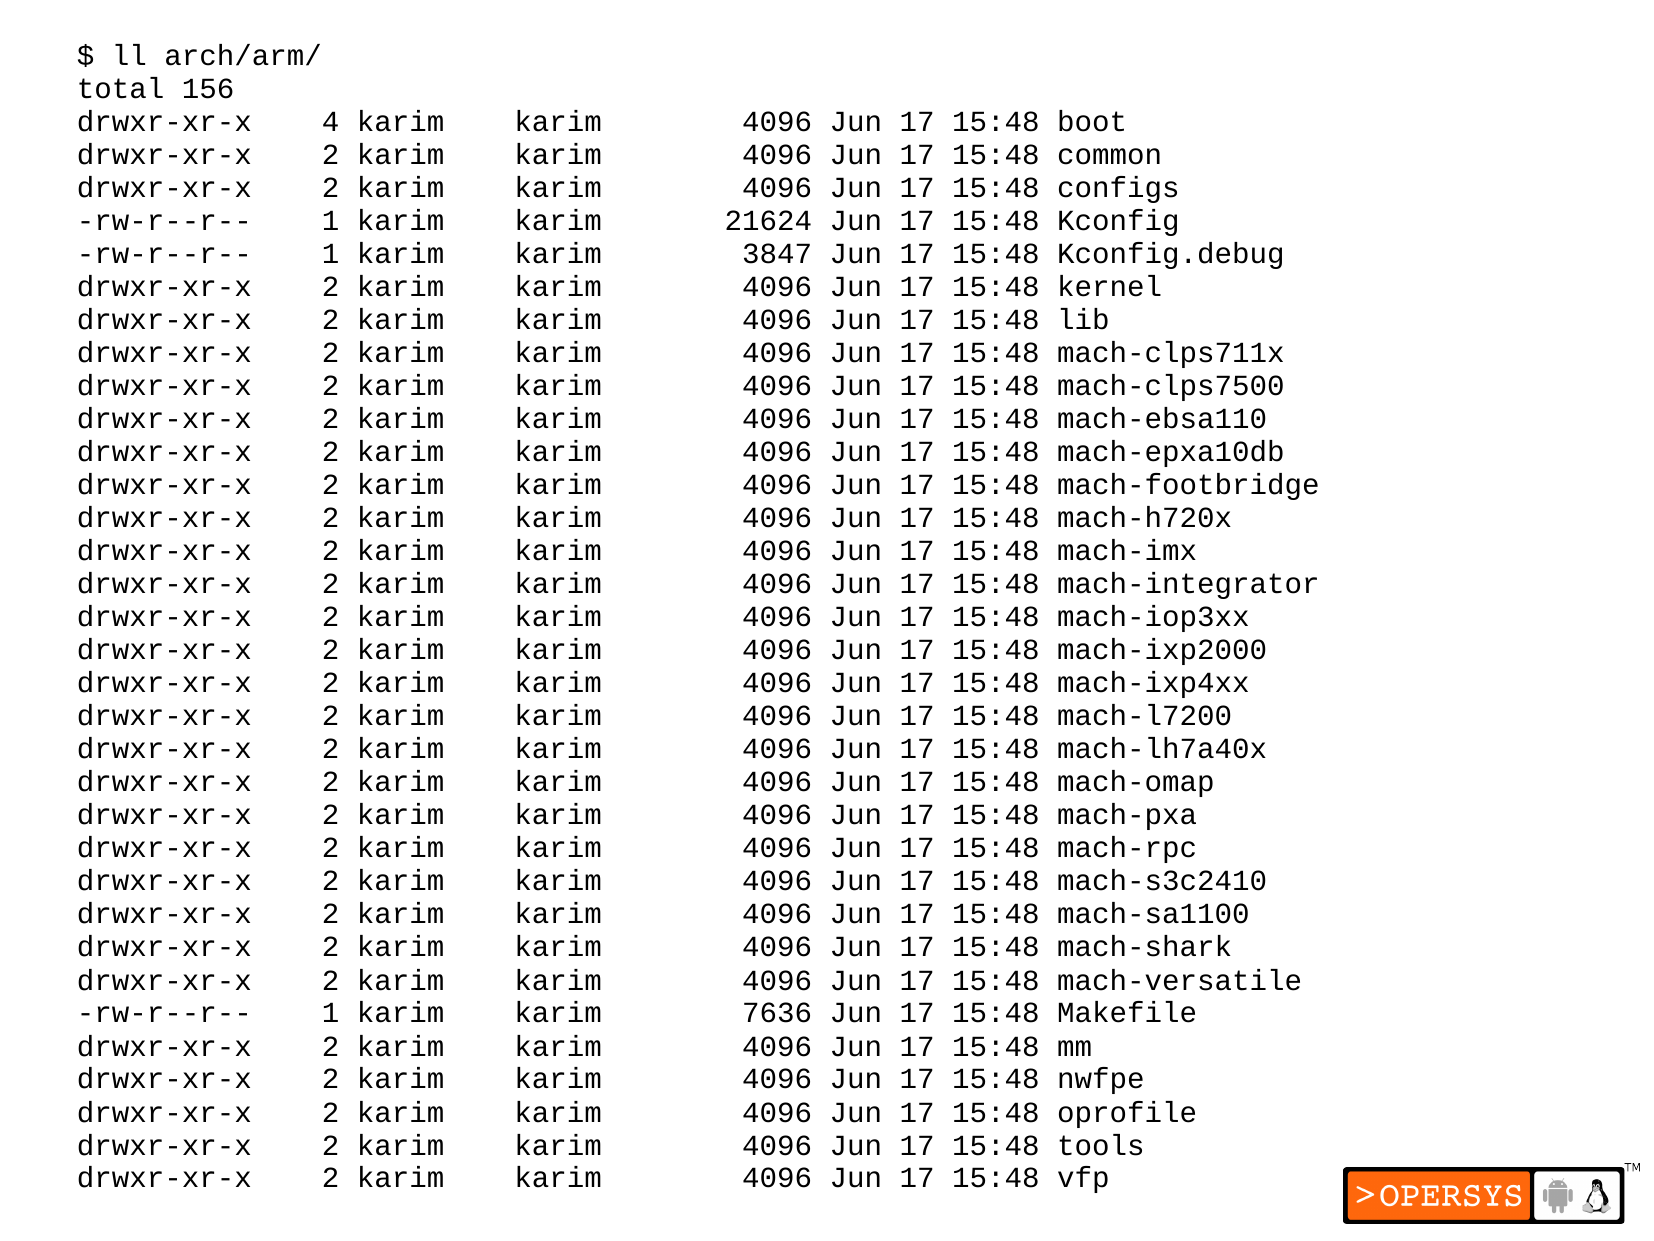

# $ ll arch/arm/
total 156
drwxr-xr-x 4 karim karim 4096 Jun 17 15:48 boot
drwxr-xr-x 2 karim karim 4096 Jun 17 15:48 common
drwxr-xr-x 2 karim karim 4096 Jun 17 15:48 configs
-rw-r--r-- 1 karim karim 21624 Jun 17 15:48 Kconfig
-rw-r--r-- 1 karim karim 3847 Jun 17 15:48 Kconfig.debug
drwxr-xr-x 2 karim karim 4096 Jun 17 15:48 kernel
drwxr-xr-x 2 karim karim 4096 Jun 17 15:48 lib
drwxr-xr-x 2 karim karim 4096 Jun 17 15:48 mach-clps711x
drwxr-xr-x 2 karim karim 4096 Jun 17 15:48 mach-clps7500
drwxr-xr-x 2 karim karim 4096 Jun 17 15:48 mach-ebsa110
drwxr-xr-x 2 karim karim 4096 Jun 17 15:48 mach-epxa10db
drwxr-xr-x 2 karim karim 4096 Jun 17 15:48 mach-footbridge
drwxr-xr-x 2 karim karim 4096 Jun 17 15:48 mach-h720x
drwxr-xr-x 2 karim karim 4096 Jun 17 15:48 mach-imx
drwxr-xr-x 2 karim karim 4096 Jun 17 15:48 mach-integrator
drwxr-xr-x 2 karim karim 4096 Jun 17 15:48 mach-iop3xx
drwxr-xr-x 2 karim karim 4096 Jun 17 15:48 mach-ixp2000
drwxr-xr-x 2 karim karim 4096 Jun 17 15:48 mach-ixp4xx
drwxr-xr-x 2 karim karim 4096 Jun 17 15:48 mach-l7200
drwxr-xr-x 2 karim karim 4096 Jun 17 15:48 mach-lh7a40x
drwxr-xr-x 2 karim karim 4096 Jun 17 15:48 mach-omap
drwxr-xr-x 2 karim karim 4096 Jun 17 15:48 mach-pxa
drwxr-xr-x 2 karim karim 4096 Jun 17 15:48 mach-rpc
drwxr-xr-x 2 karim karim 4096 Jun 17 15:48 mach-s3c2410
drwxr-xr-x 2 karim karim 4096 Jun 17 15:48 mach-sa1100
drwxr-xr-x 2 karim karim 4096 Jun 17 15:48 mach-shark
drwxr-xr-x 2 karim karim 4096 Jun 17 15:48 mach-versatile
-rw-r--r-- 1 karim karim 7636 Jun 17 15:48 Makefile
drwxr-xr-x 2 karim karim 4096 Jun 17 15:48 mm
drwxr-xr-x 2 karim karim 4096 Jun 17 15:48 nwfpe
drwxr-xr-x 2 karim karim 4096 Jun 17 15:48 oprofile
drwxr-xr-x 2 karim karim 4096 Jun 17 15:48 tools
drwxr-xr-x 2 karim karim 4096 Jun 17 15:48 vfp